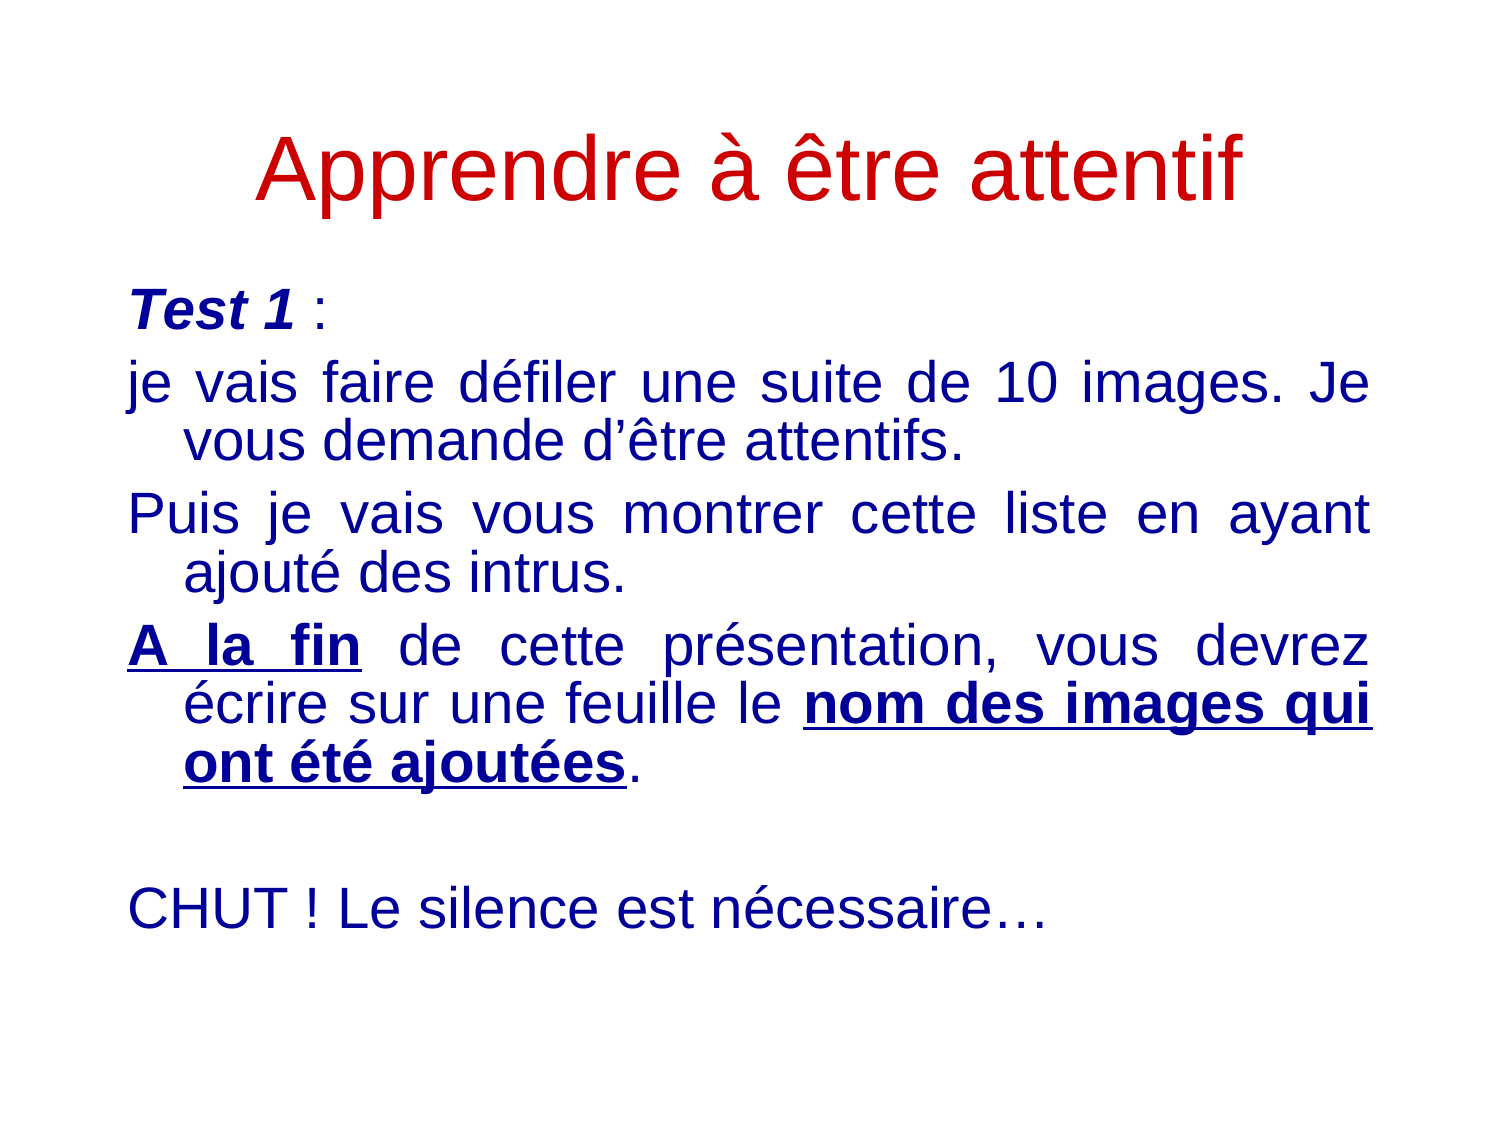

# Apprendre à être attentif
Test 1 :
je vais faire défiler une suite de 10 images. Je vous demande d’être attentifs.
Puis je vais vous montrer cette liste en ayant ajouté des intrus.
A la fin de cette présentation, vous devrez écrire sur une feuille le nom des images qui ont été ajoutées.
CHUT ! Le silence est nécessaire…